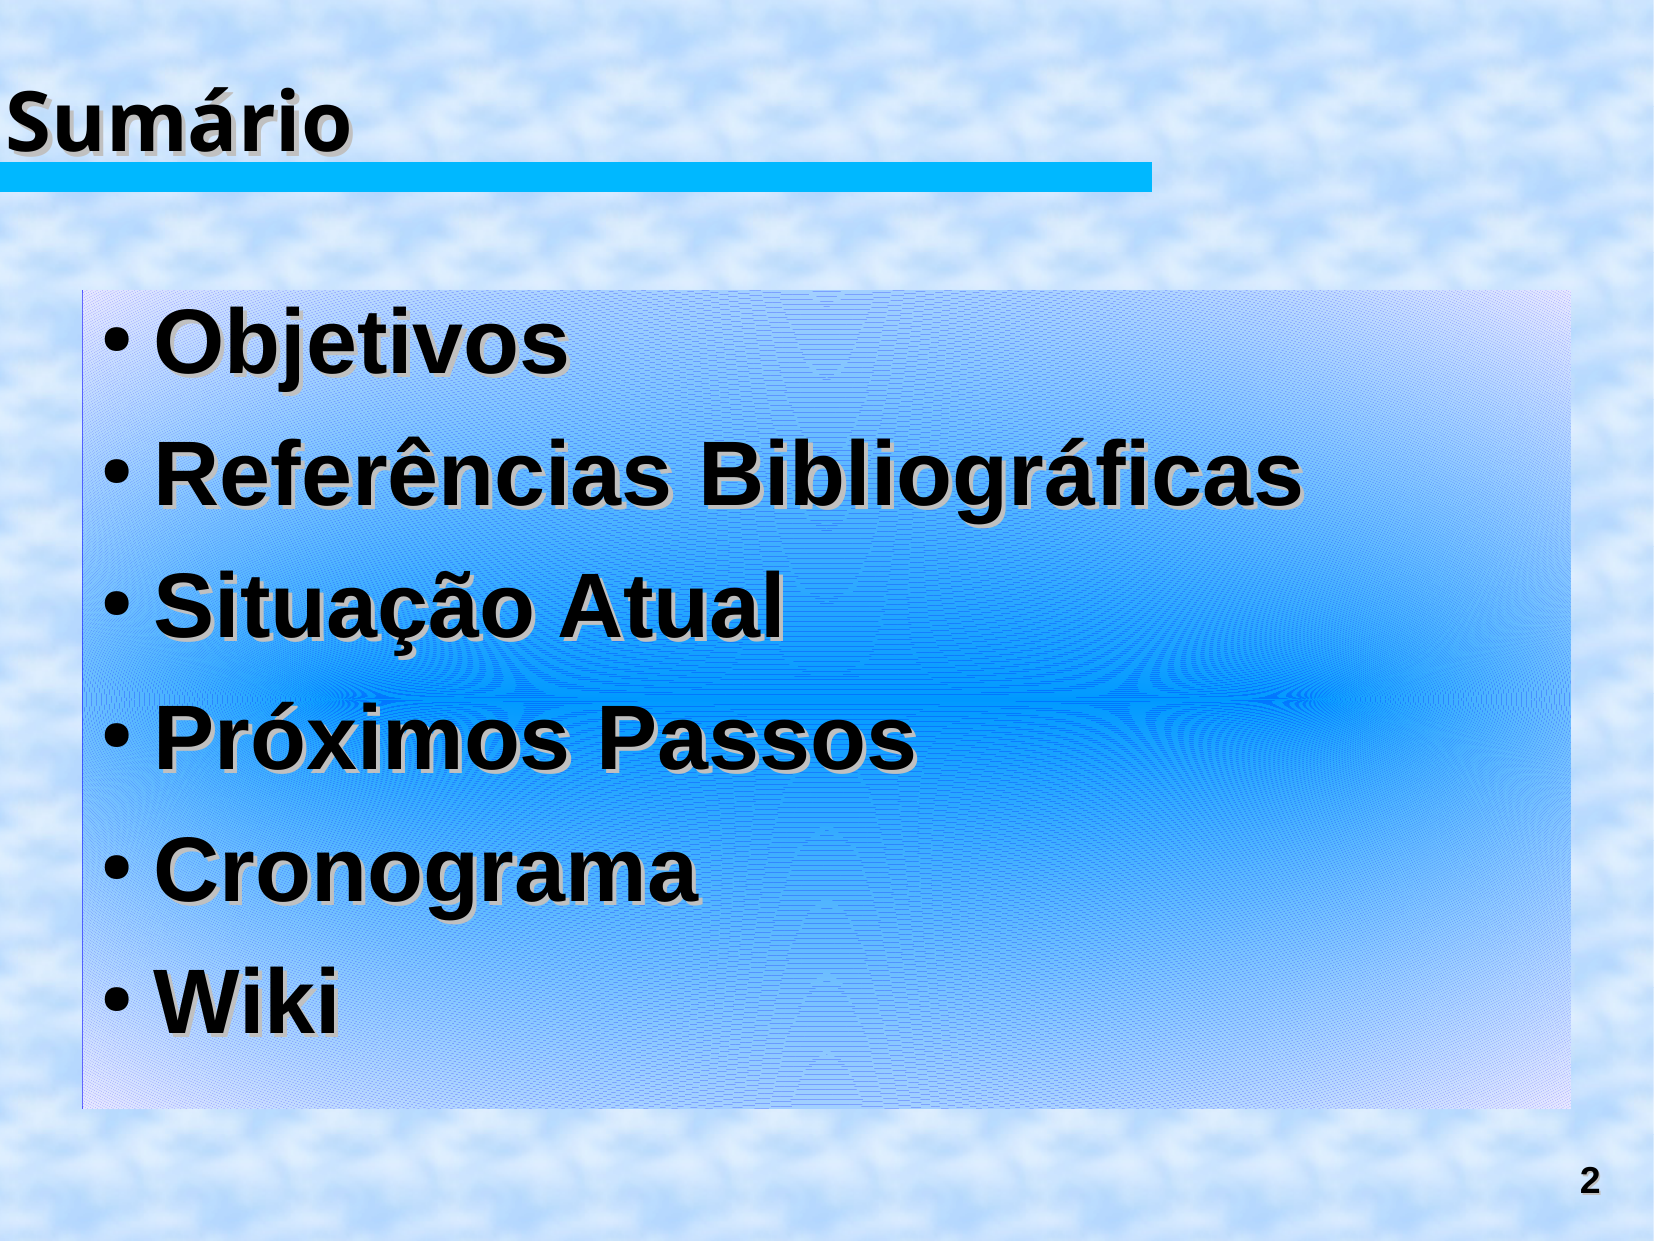

# Sumário
Objetivos
Referências Bibliográficas
Situação Atual
Próximos Passos
Cronograma
Wiki